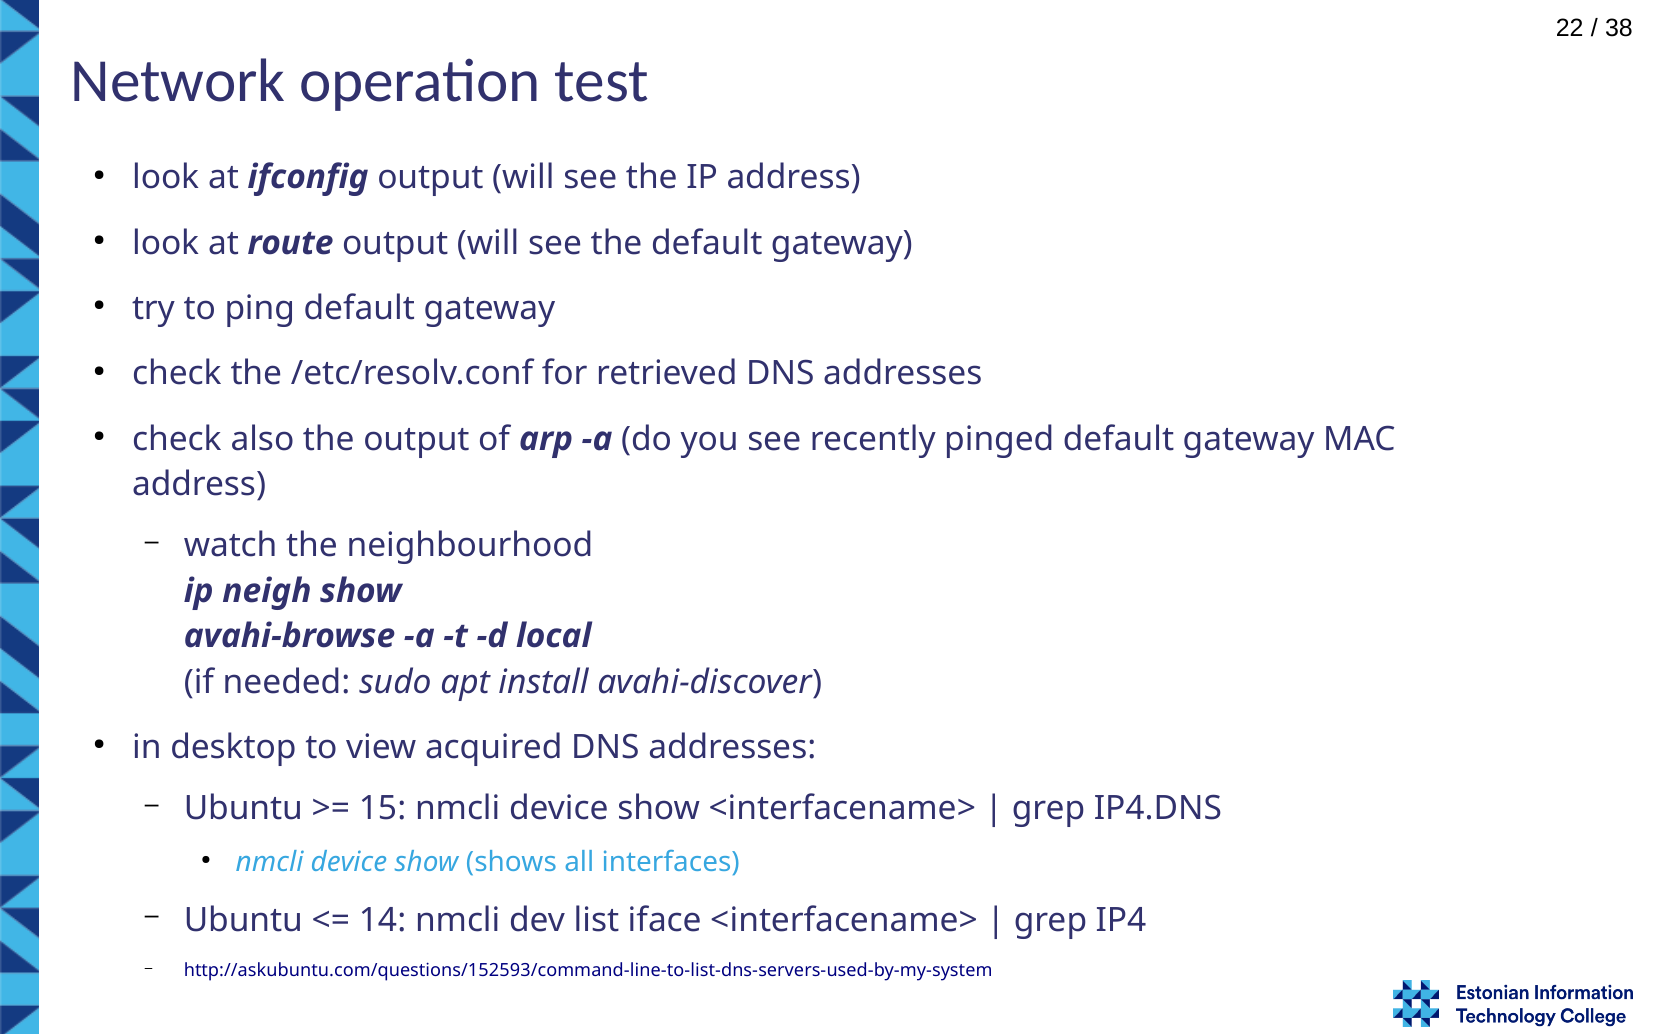

# Network operation test
look at ifconfig output (will see the IP address)
look at route output (will see the default gateway)
try to ping default gateway
check the /etc/resolv.conf for retrieved DNS addresses
check also the output of arp -a (do you see recently pinged default gateway MAC address)
watch the neighbourhood
ip neigh show
avahi-browse -a -t -d local
(if needed: sudo apt install avahi-discover)
in desktop to view acquired DNS addresses:
Ubuntu >= 15: nmcli device show <interfacename> | grep IP4.DNS
nmcli device show (shows all interfaces)
Ubuntu <= 14: nmcli dev list iface <interfacename> | grep IP4
http://askubuntu.com/questions/152593/command-line-to-list-dns-servers-used-by-my-system